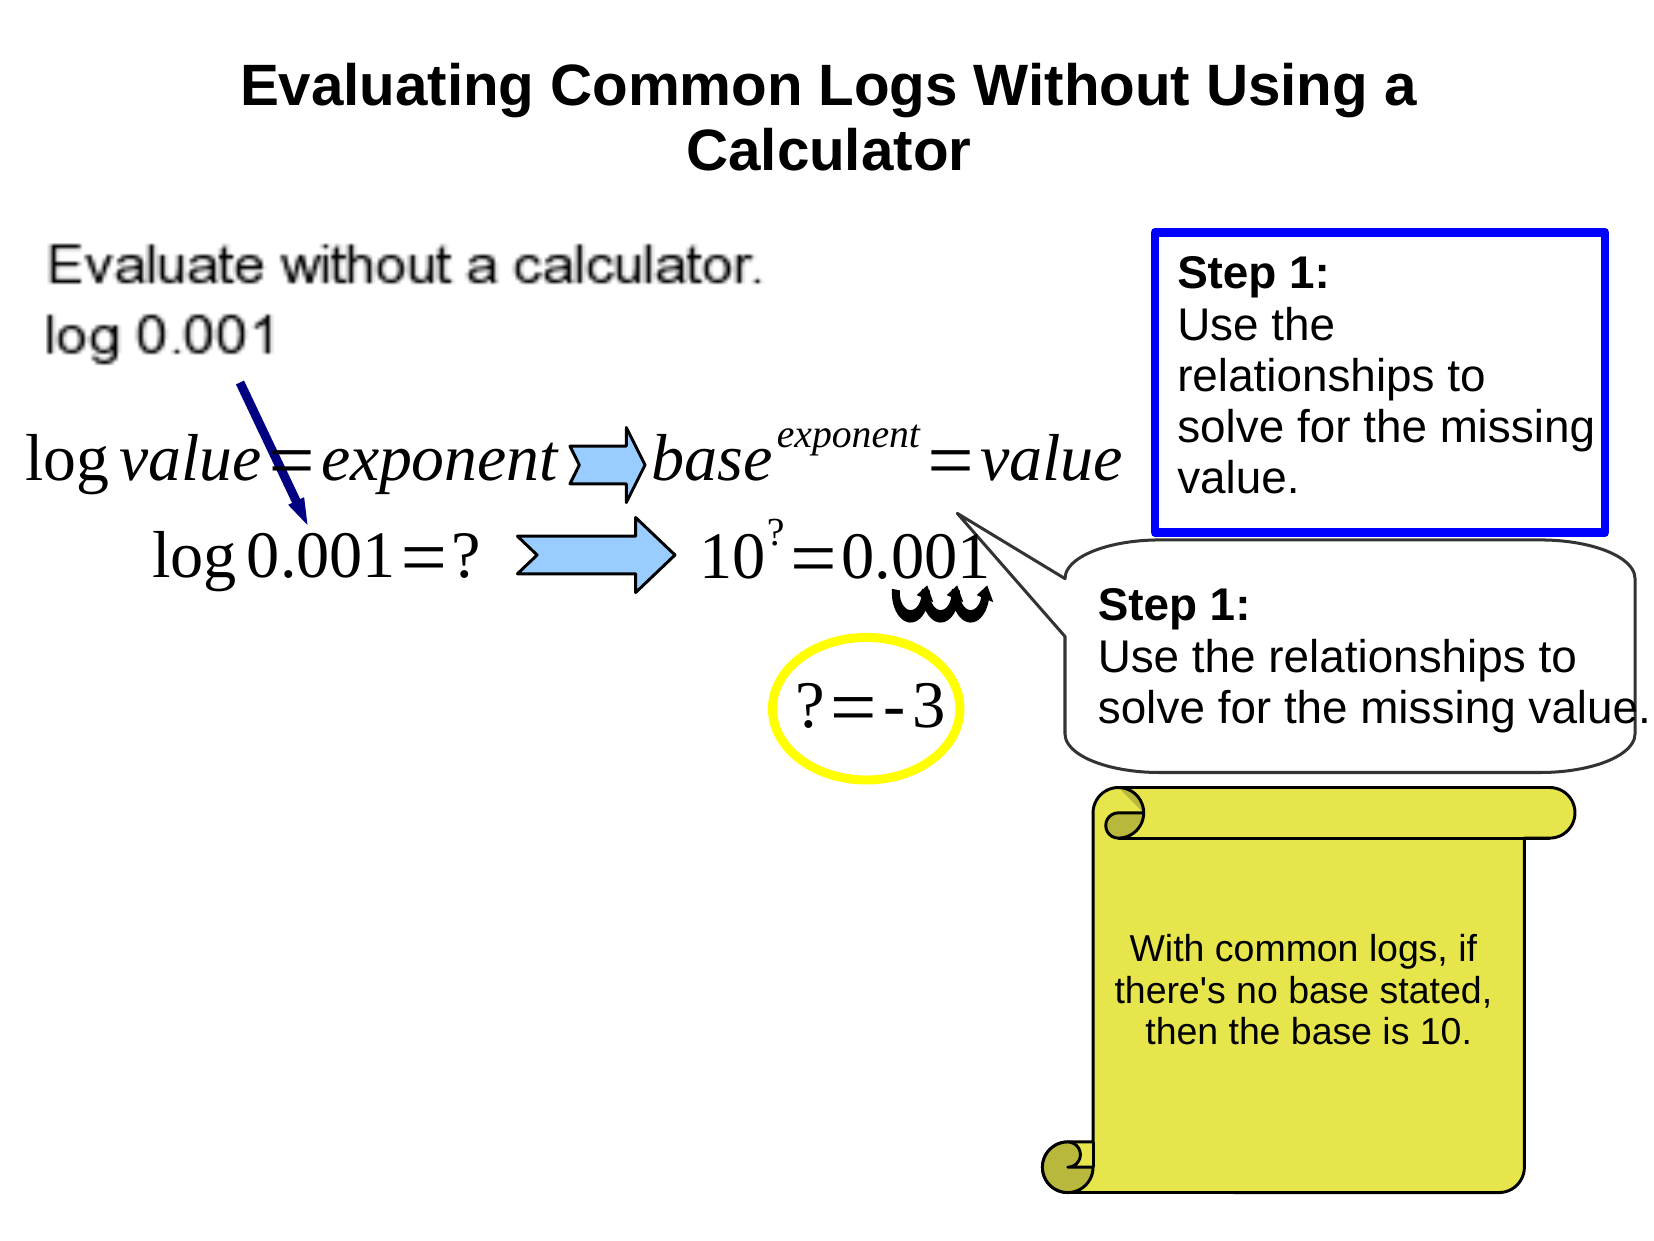

Evaluating Common Logs Without Using a Calculator
Step 1:
Use the relationships to solve for the missing value.
Step 1:
Use the relationships to
solve for the missing value.
With common logs, if
there's no base stated,
then the base is 10.